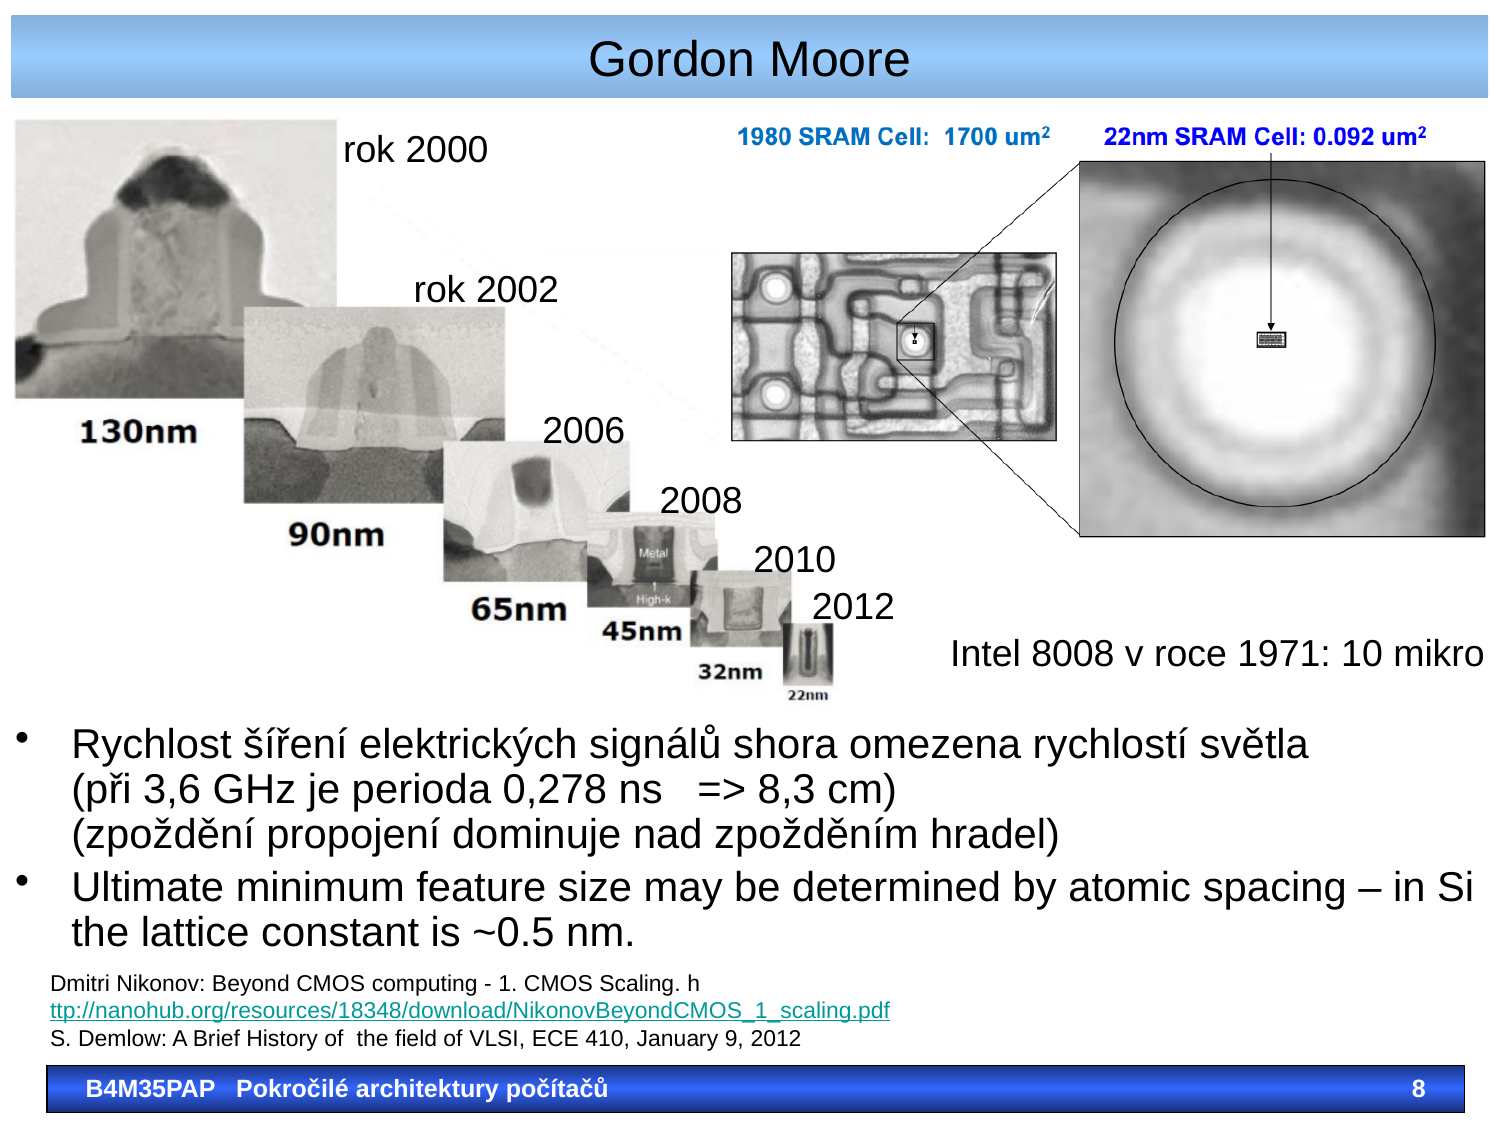

# Gordon Moore
rok 2000
rok 2002
2006
2008
2010
2012
Intel 8008 v roce 1971: 10 mikro
Rychlost šíření elektrických signálů shora omezena rychlostí světla
(při 3,6 GHz je perioda 0,278 ns => 8,3 cm)
(zpoždění propojení dominuje nad zpožděním hradel)
Ultimate minimum feature size may be determined by atomic spacing – in Si the lattice constant is ~0.5 nm.
Dmitri Nikonov: Beyond CMOS computing - 1. CMOS Scaling. http://nanohub.org/resources/18348/download/NikonovBeyondCMOS_1_scaling.pdf
S. Demlow: A Brief History of the field of VLSI, ECE 410, January 9, 2012
B4M35PAP Pokročilé architektury počítačů